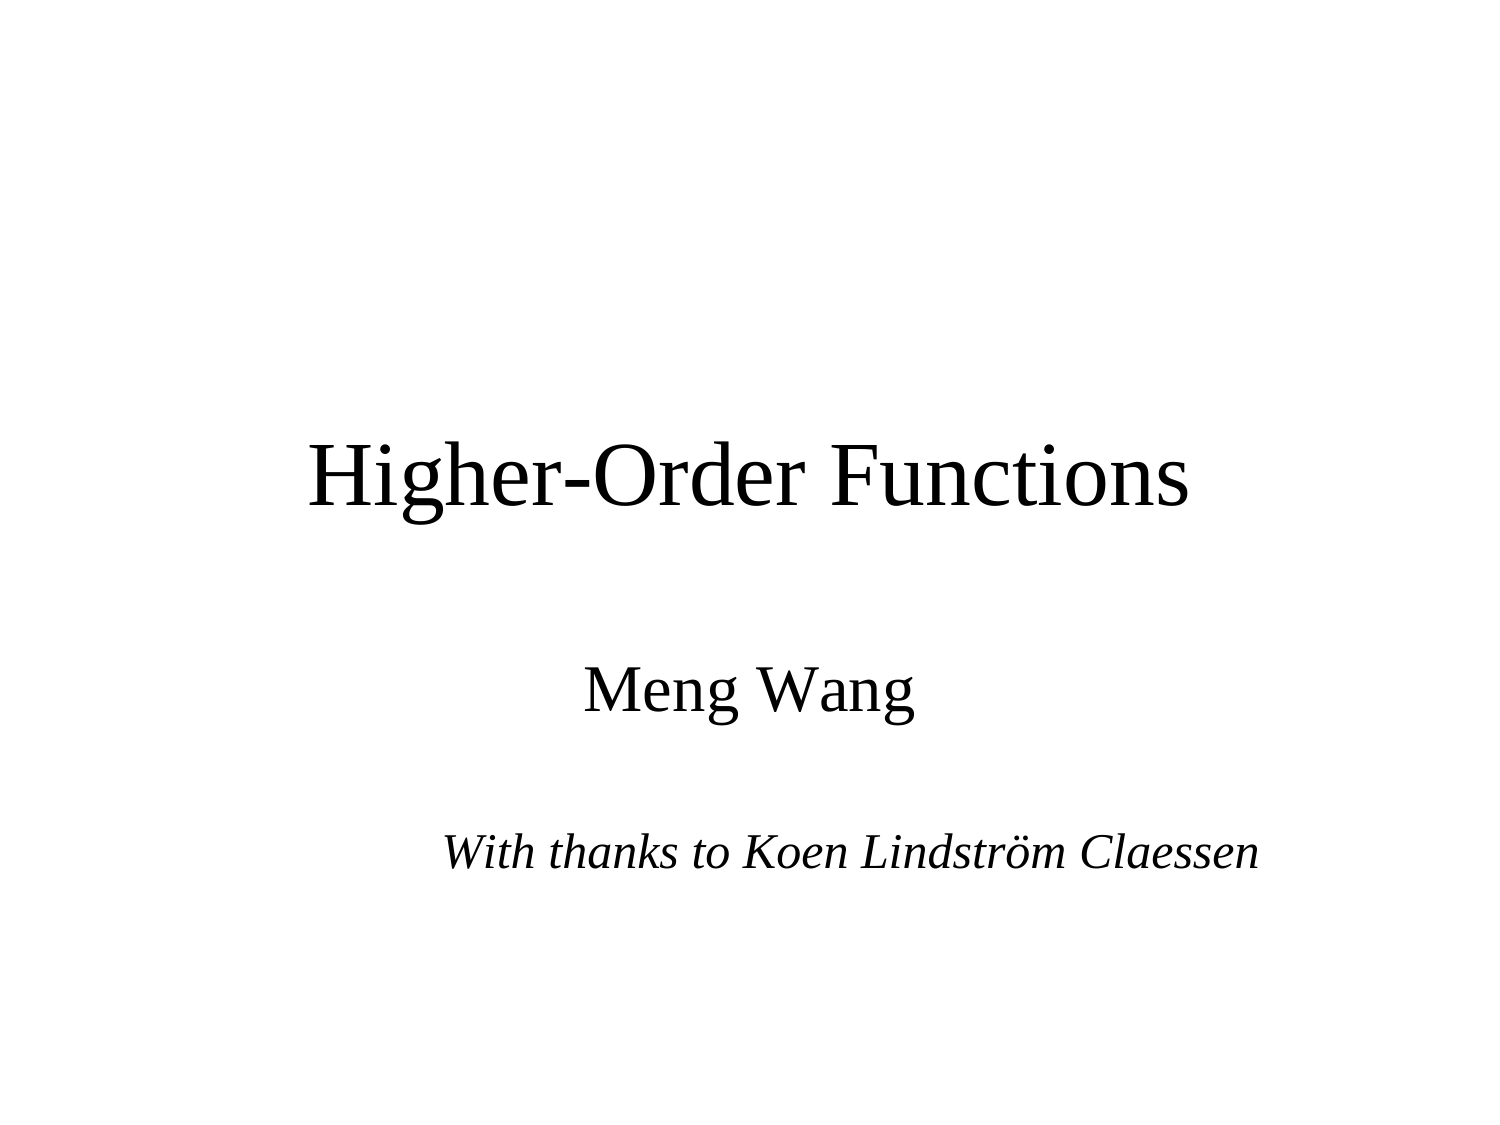

# Higher-Order Functions
Meng Wang
With thanks to Koen Lindström Claessen